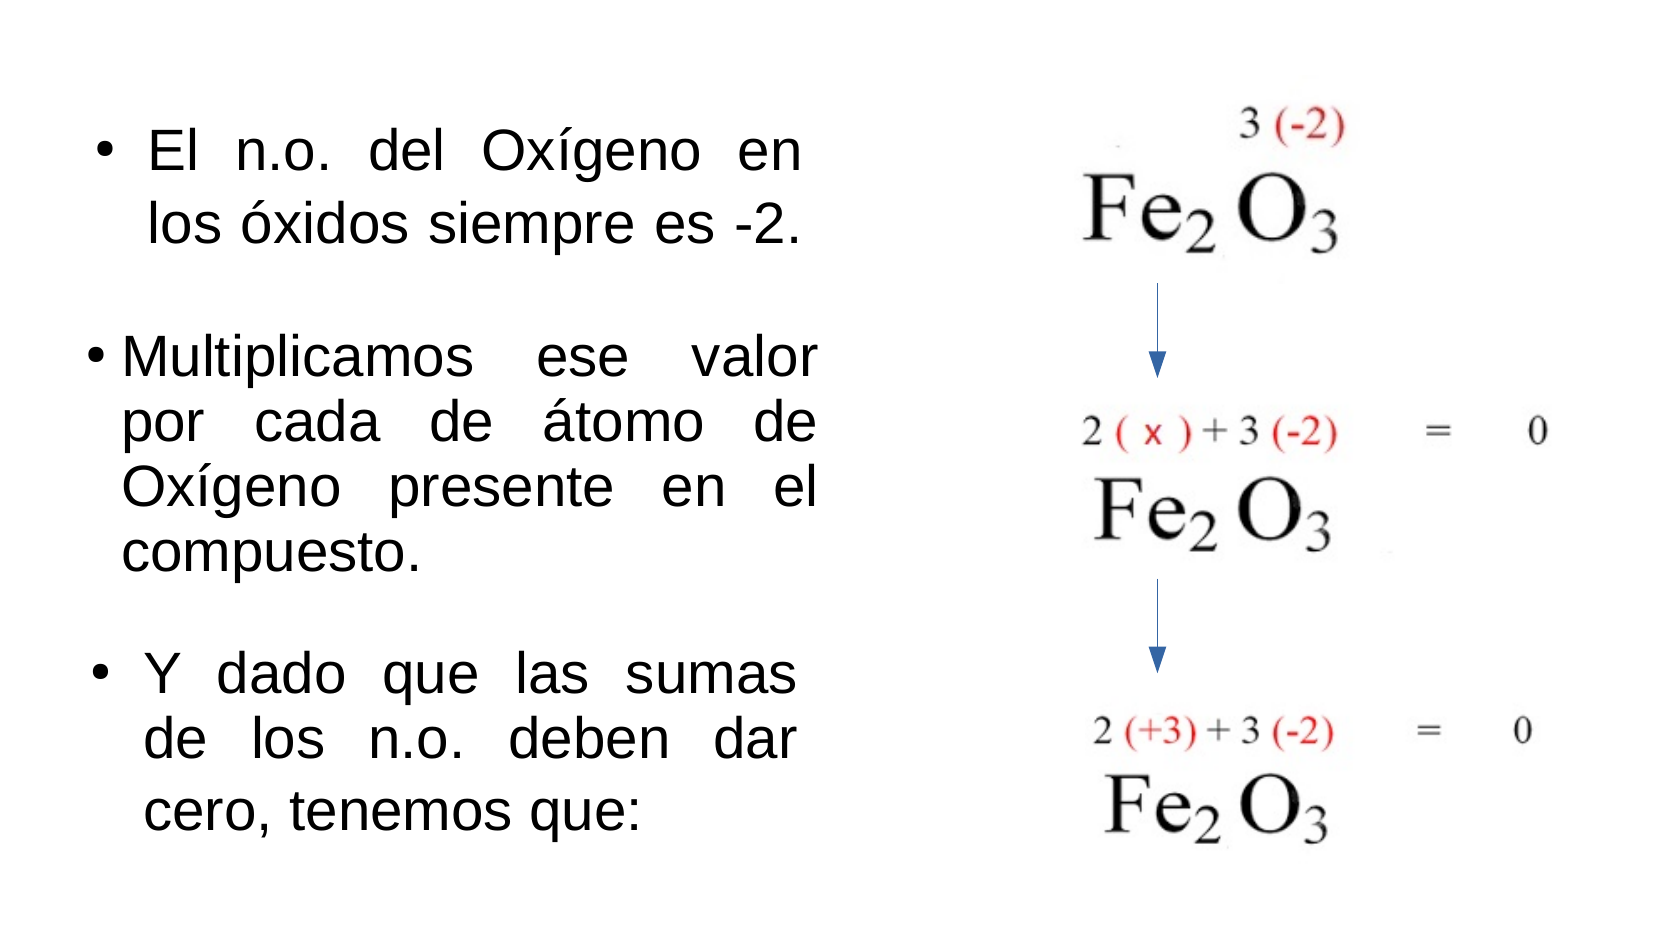

# El n.o. del Oxígeno en los óxidos siempre es -2.
Multiplicamos ese valor por cada de átomo de Oxígeno presente en el compuesto.
Y dado que las sumas de los n.o. deben dar cero, tenemos que: